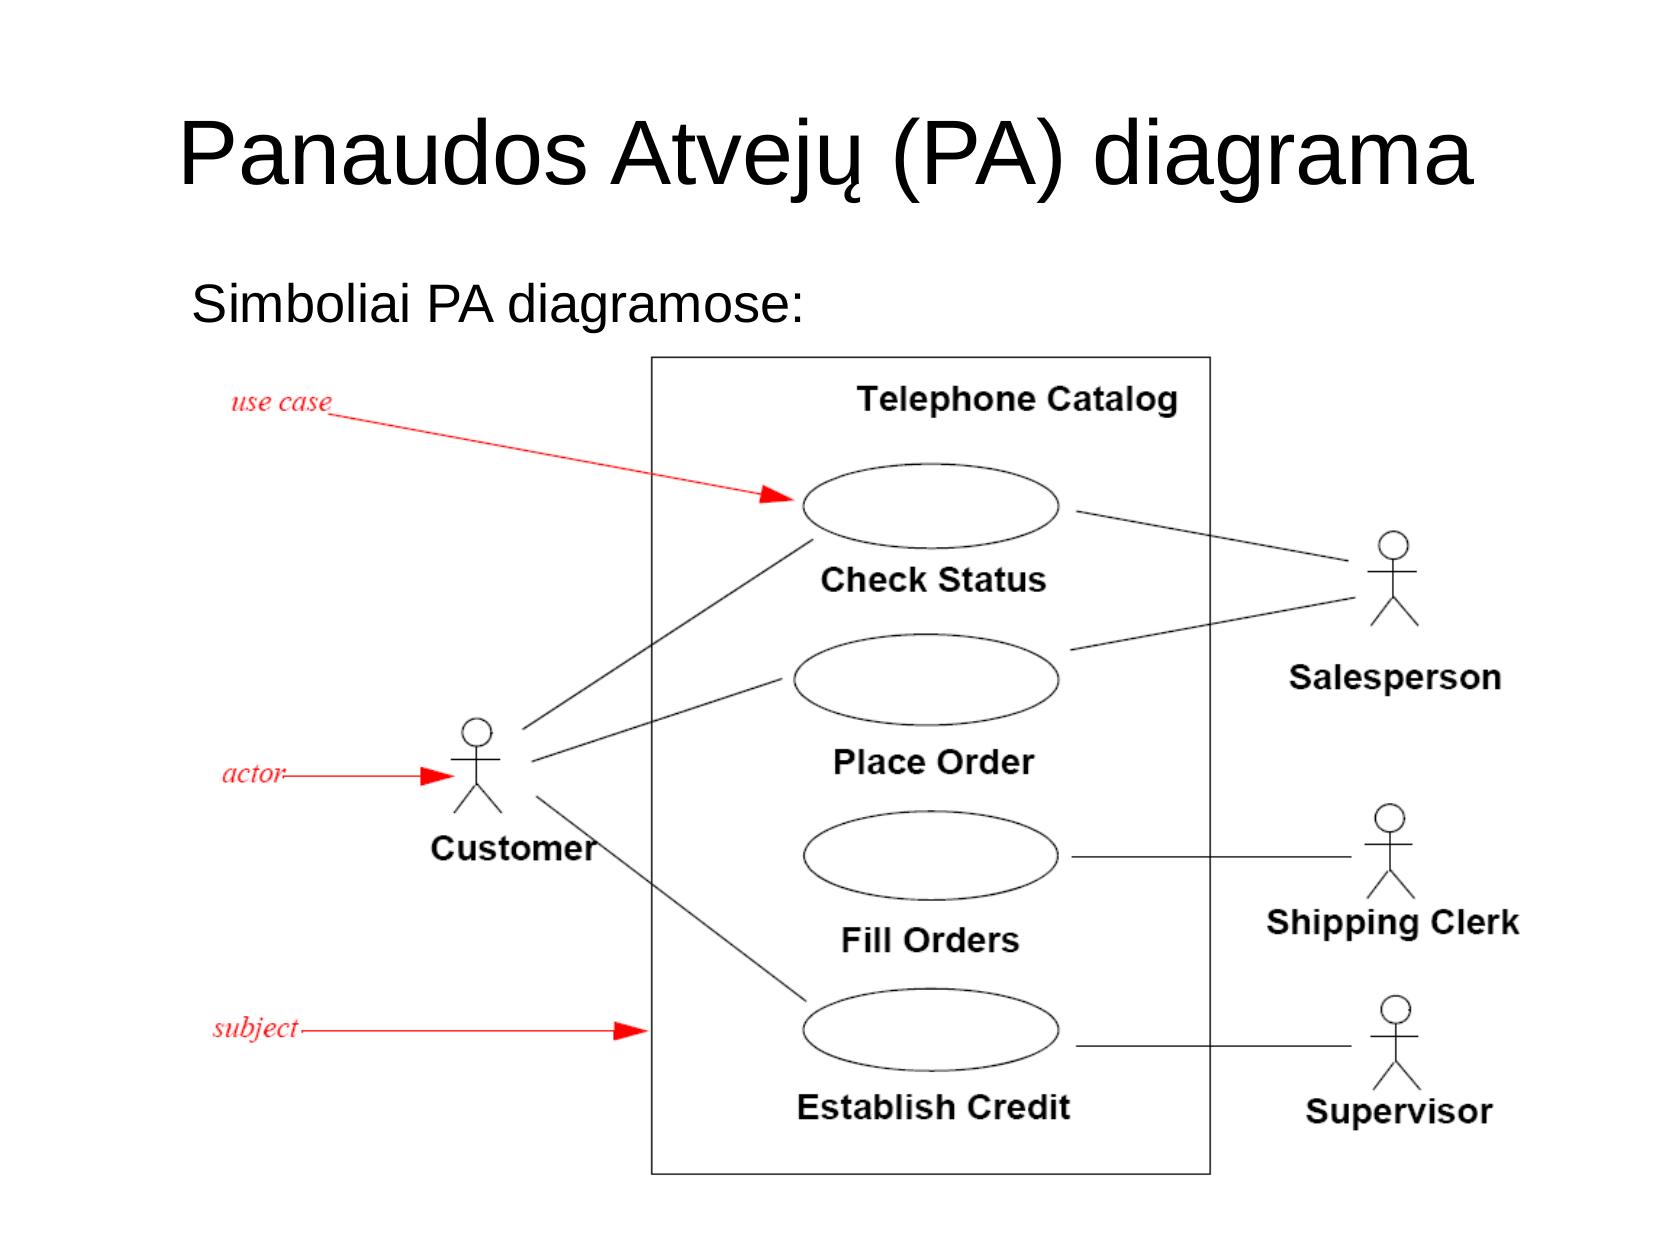

# Panaudos Atvejų (PA) diagrama
Simboliai PA diagramose: